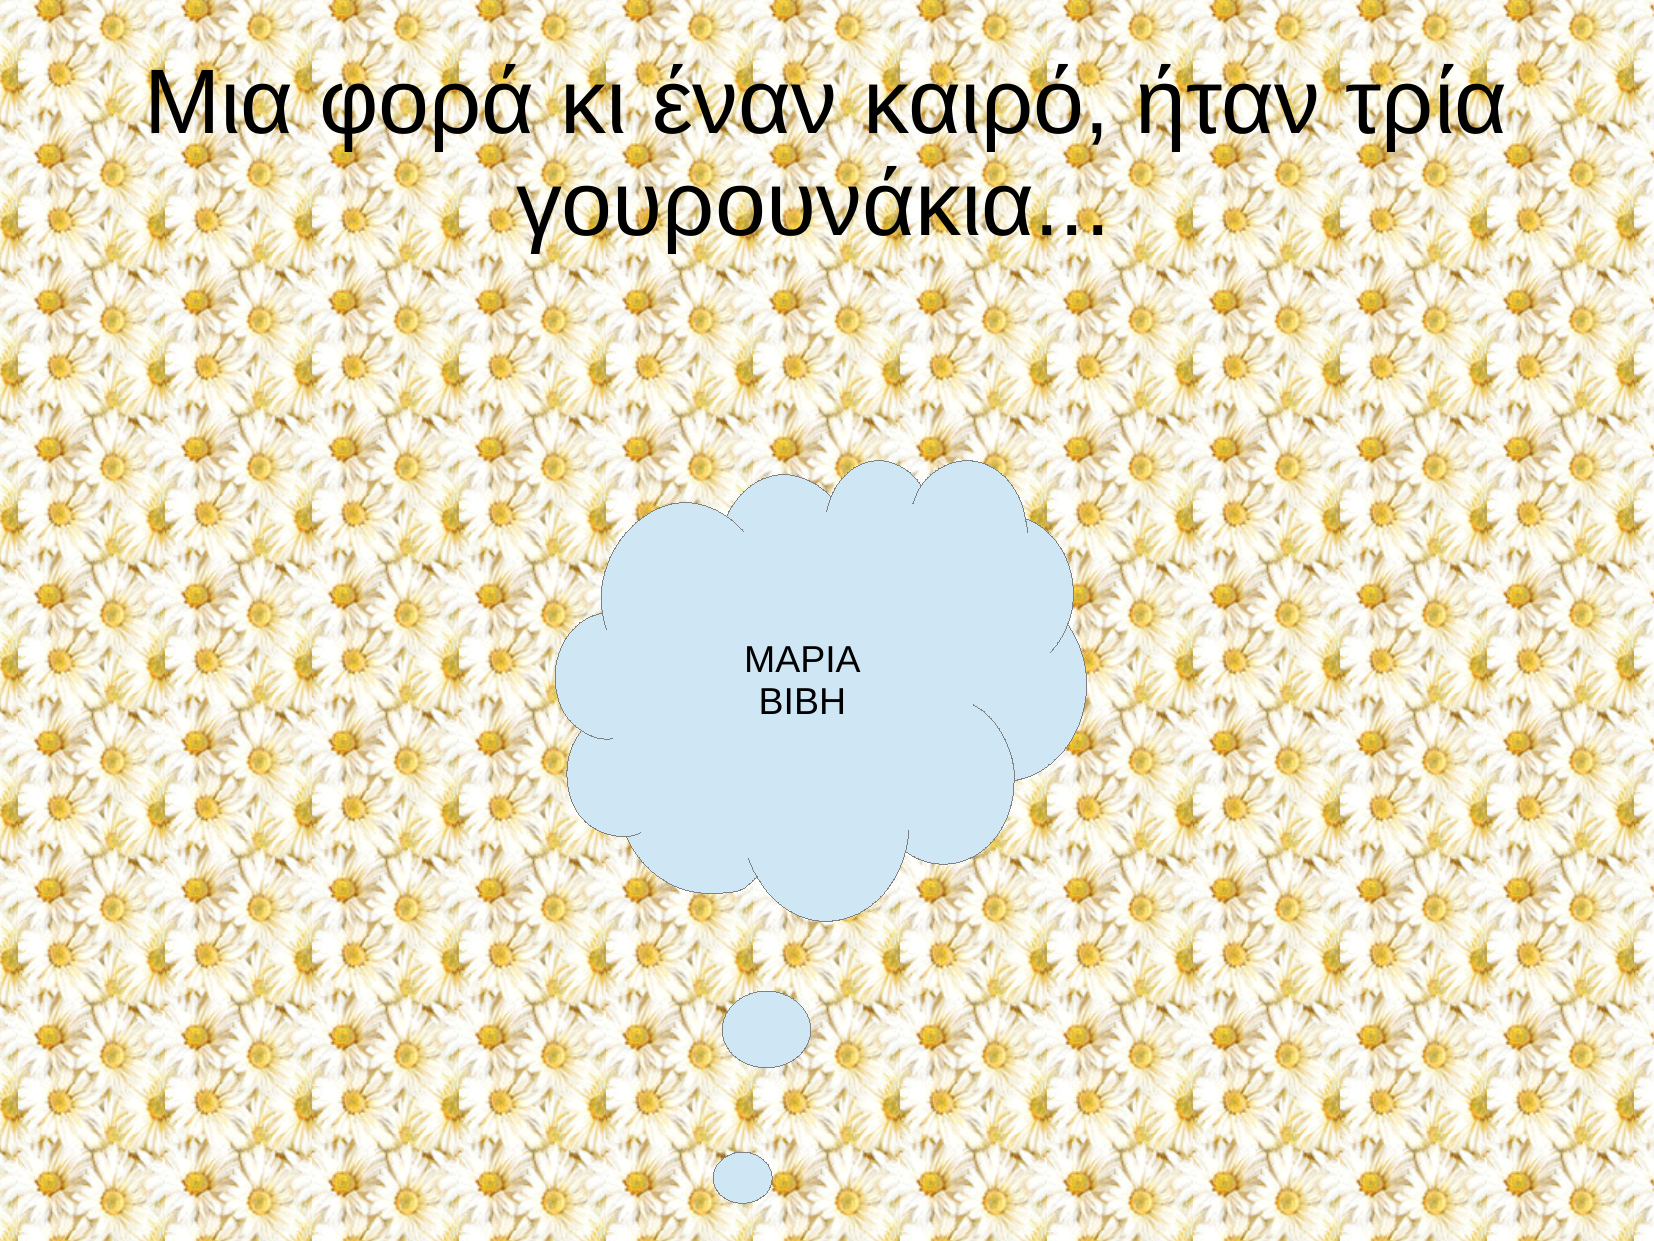

# Μια φορά κι έναν καιρό, ήταν τρία γουρουνάκια...
ΜΑΡΙΑ
ΒΙΒΗ